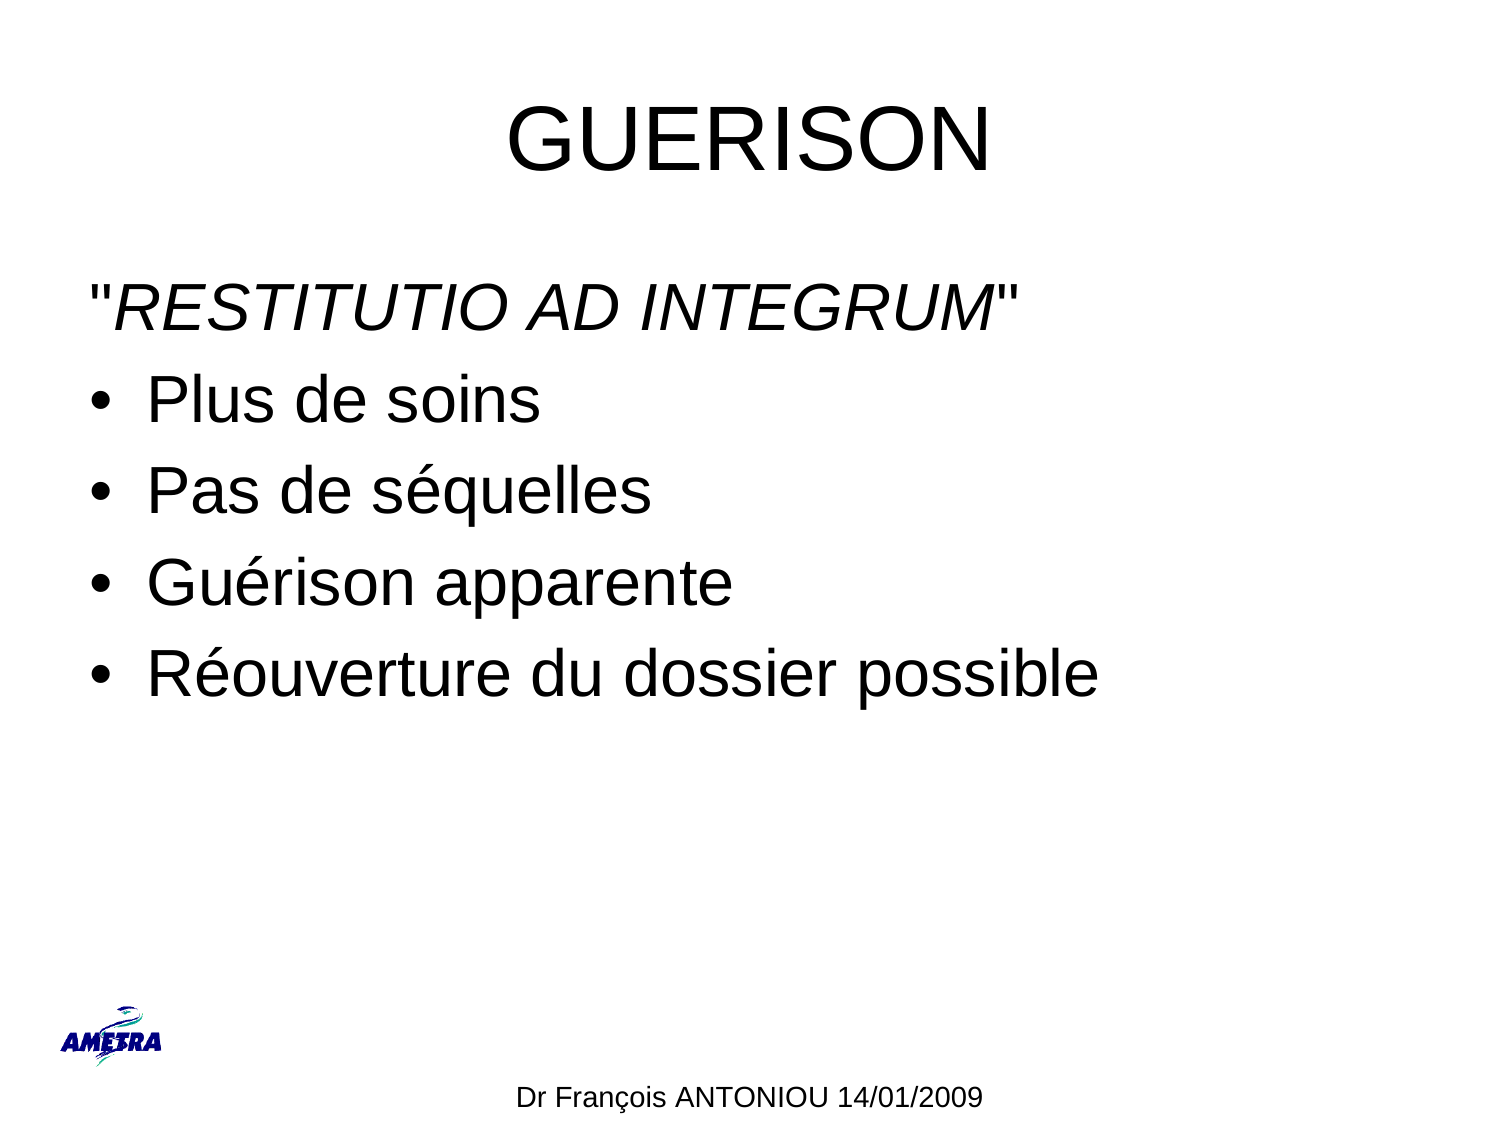

# GUERISON
"RESTITUTIO AD INTEGRUM"
Plus de soins
Pas de séquelles
Guérison apparente
Réouverture du dossier possible
Dr François ANTONIOU 14/01/2009